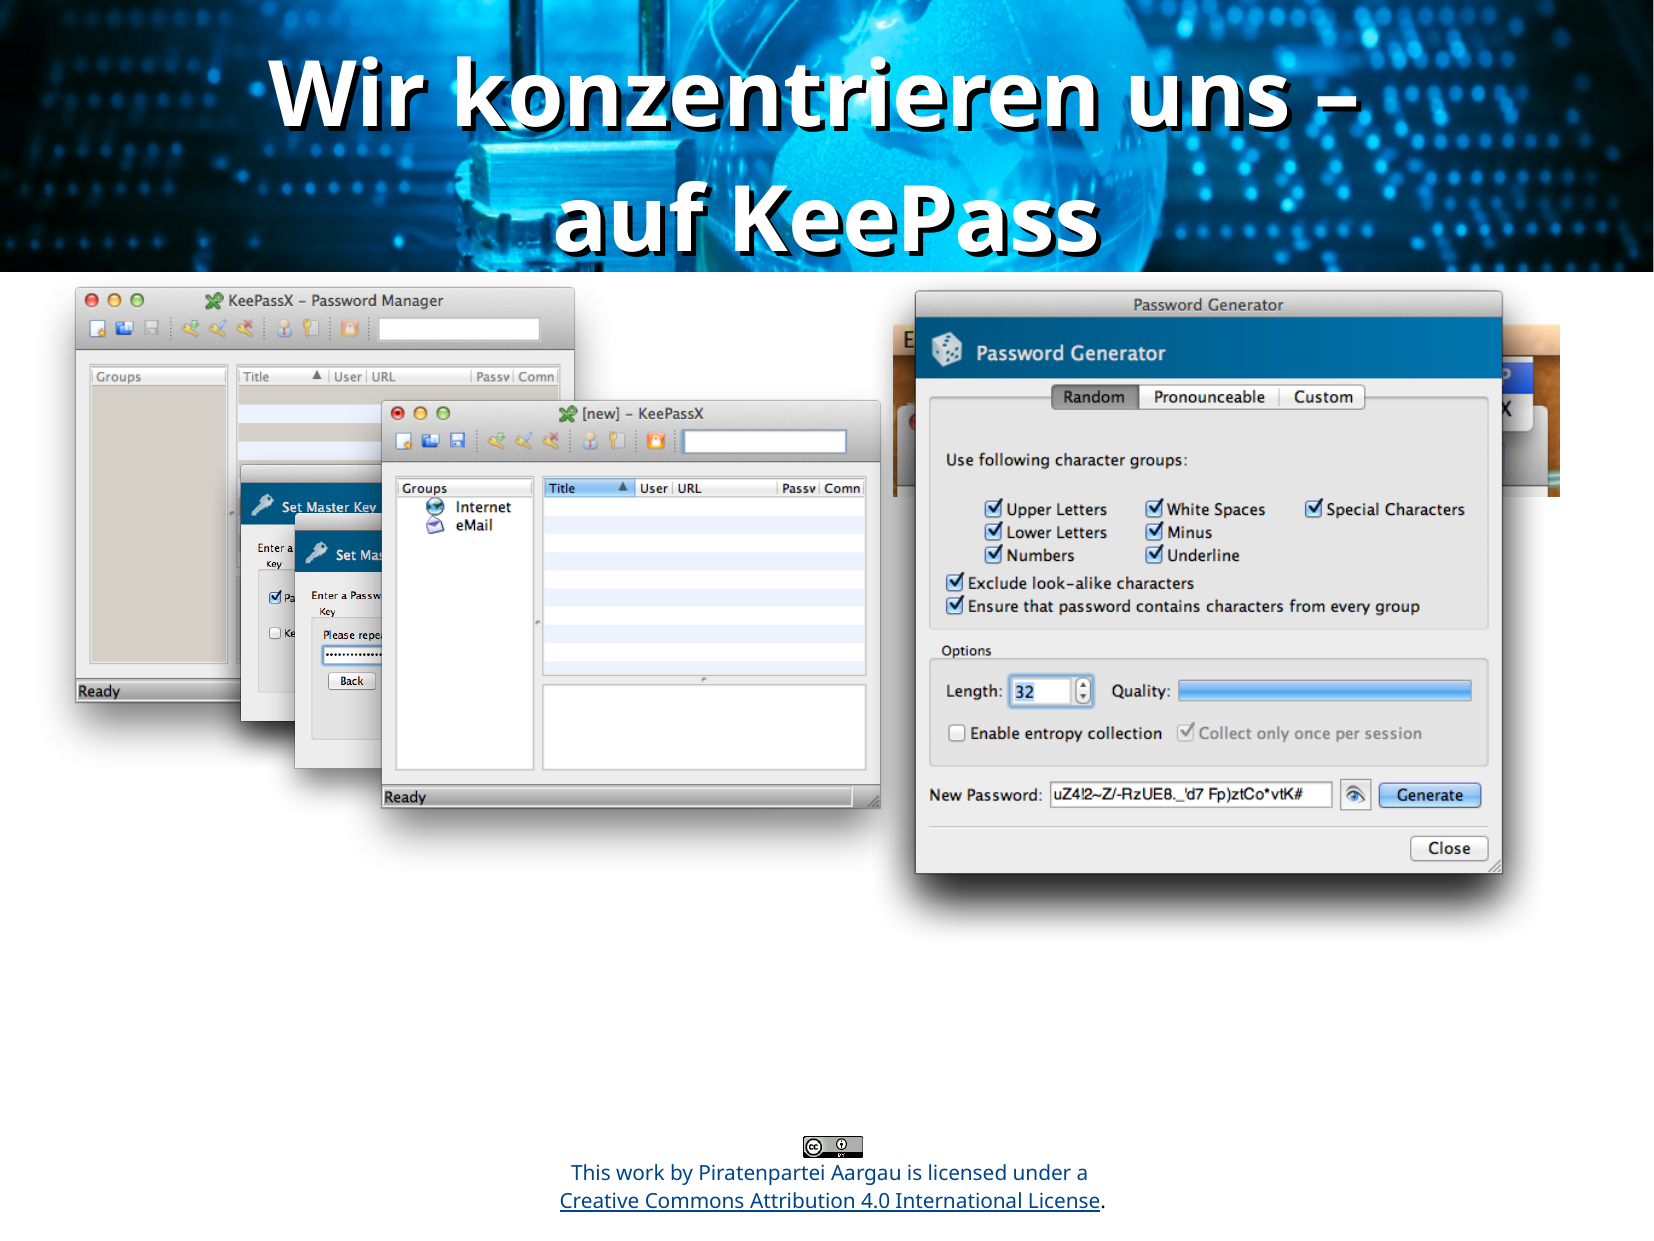

# Wir konzentrieren uns – auf KeePass